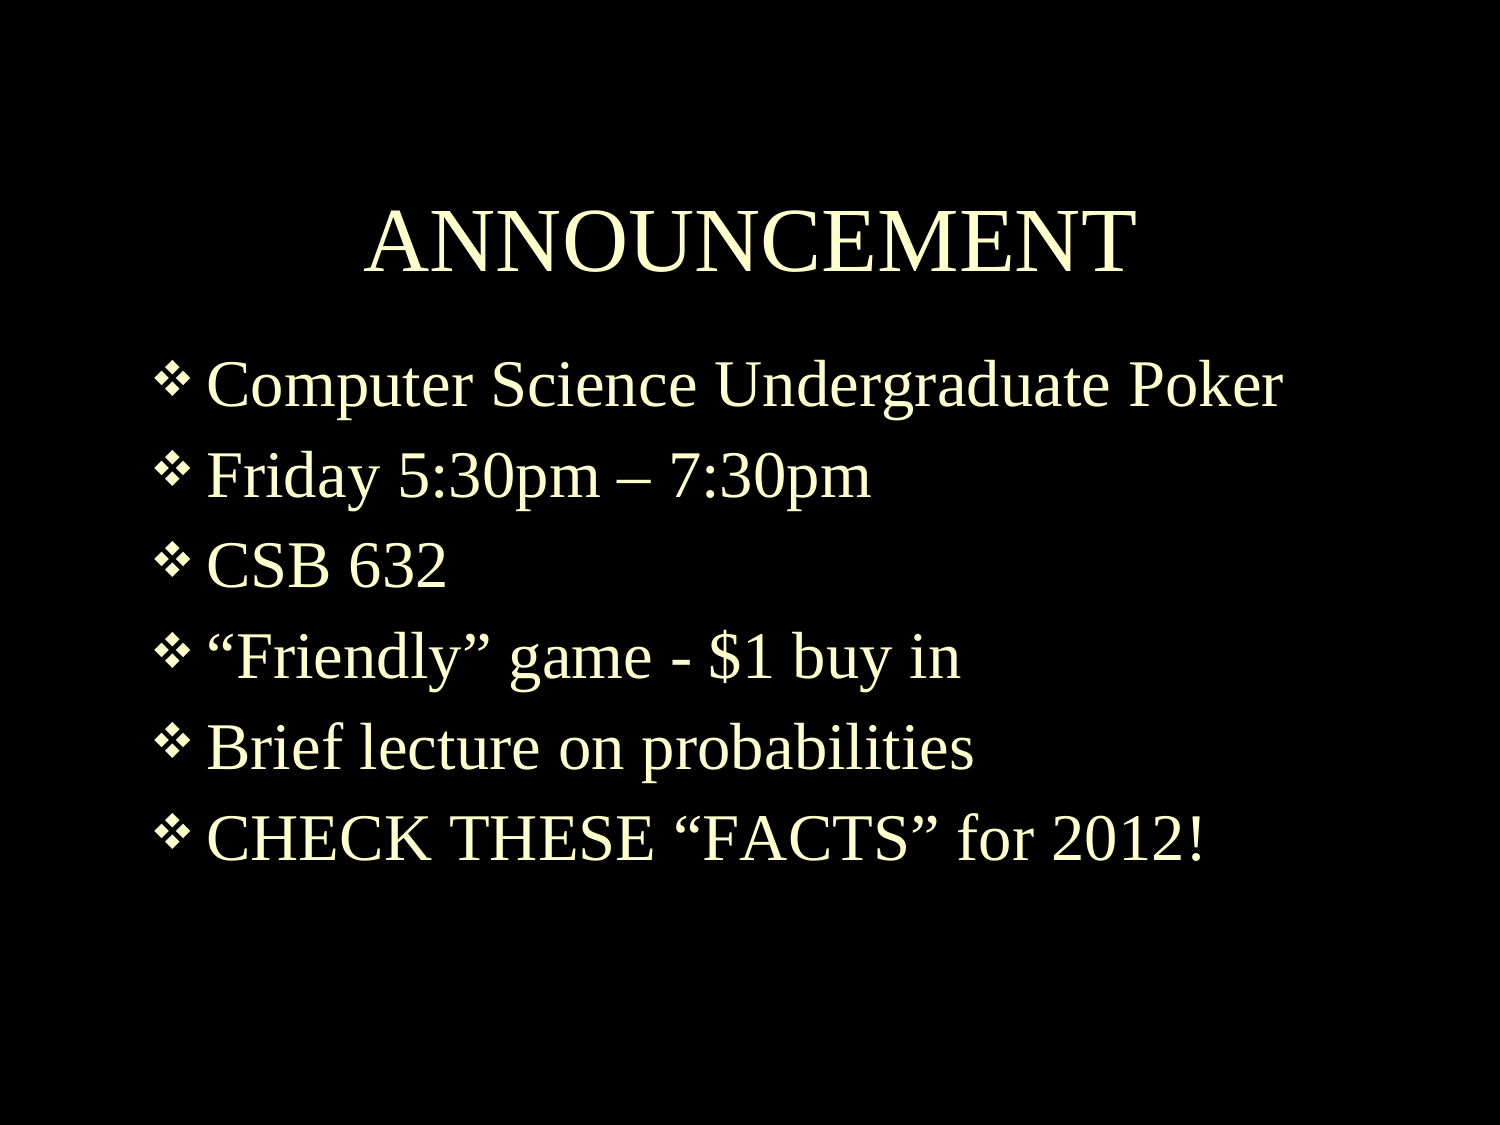

# ANNOUNCEMENT
Computer Science Undergraduate Poker
Friday 5:30pm – 7:30pm
CSB 632
“Friendly” game - $1 buy in
Brief lecture on probabilities
CHECK THESE “FACTS” for 2012!